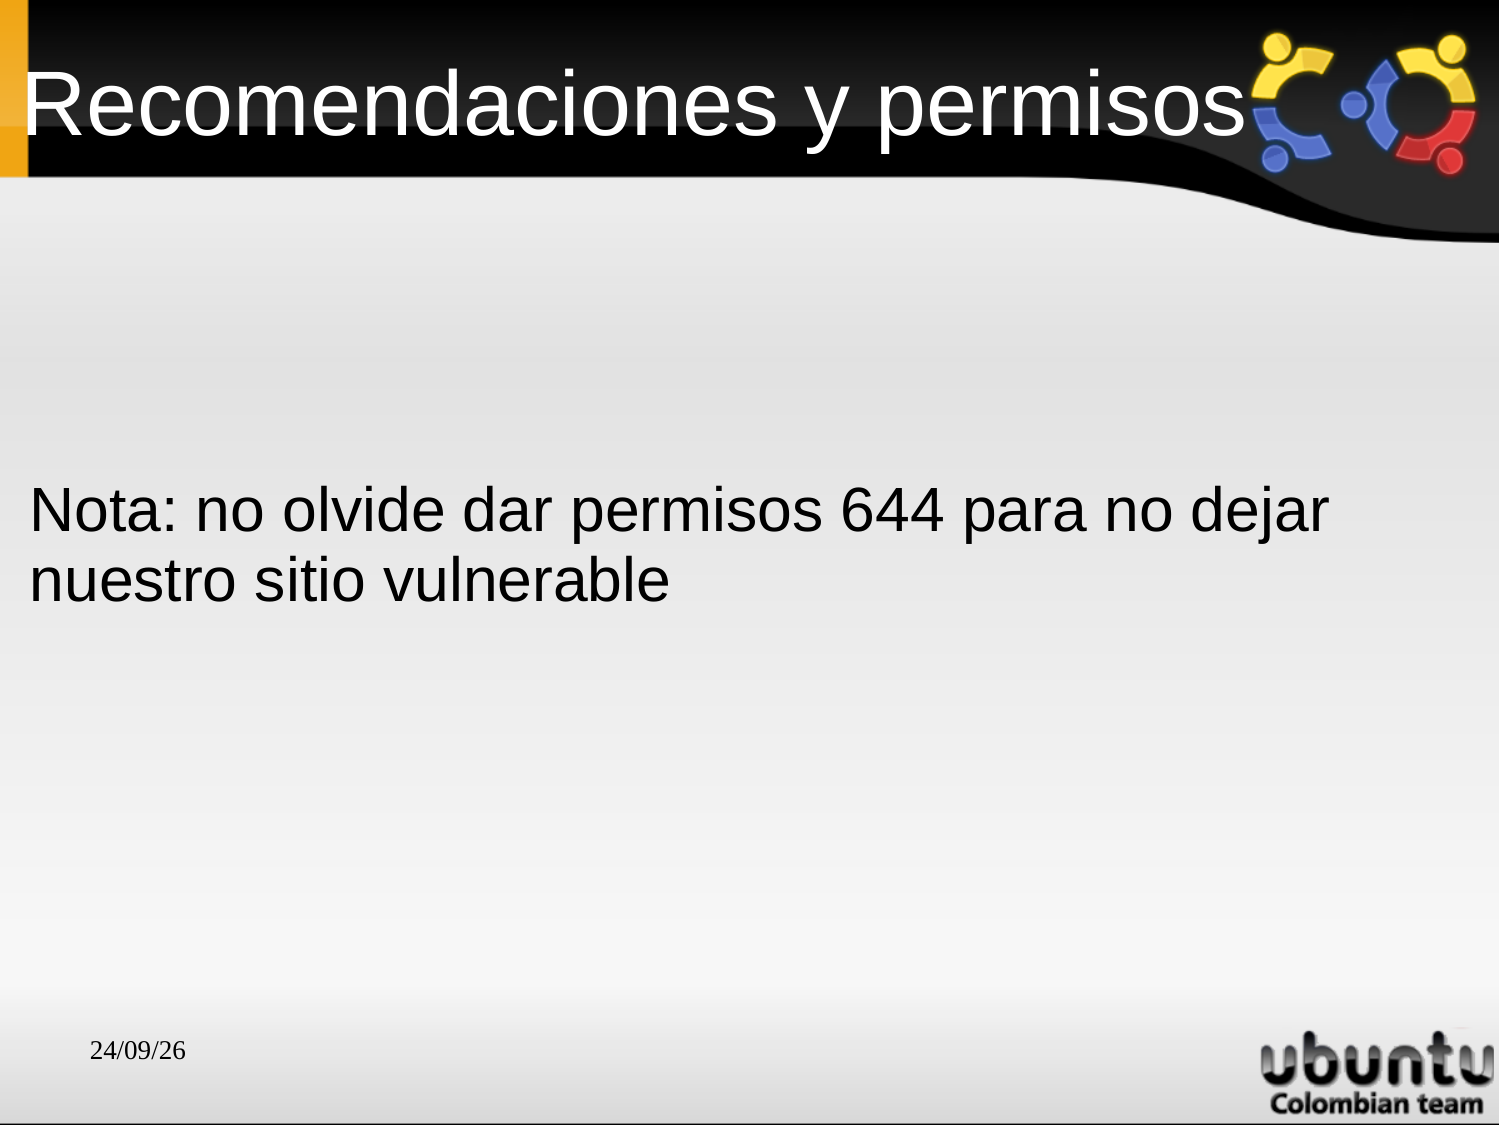

Recomendaciones y permisos
# Nota: no olvide dar permisos 644 para no dejar nuestro sitio vulnerable